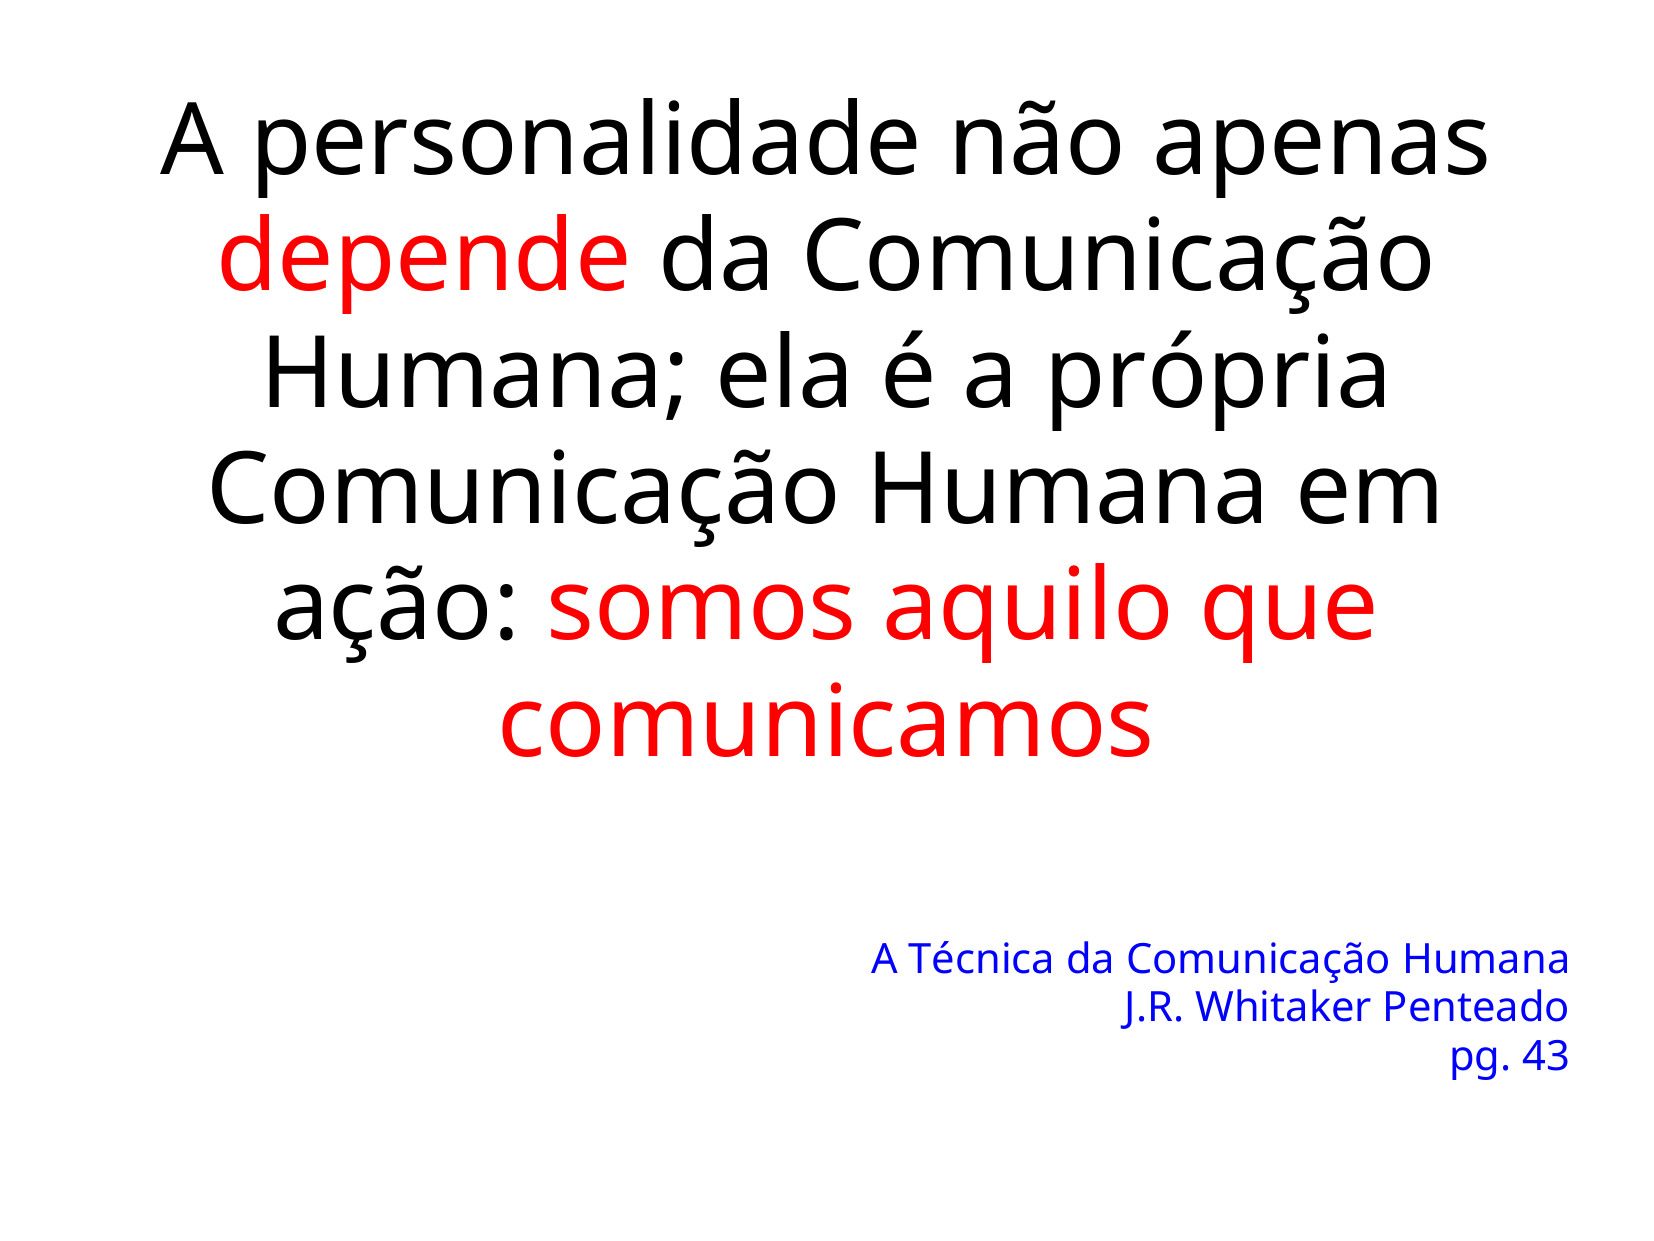

A personalidade não apenas depende da Comunicação Humana; ela é a própria Comunicação Humana em ação: somos aquilo que comunicamos
A Técnica da Comunicação Humana
J.R. Whitaker Penteado
pg. 43